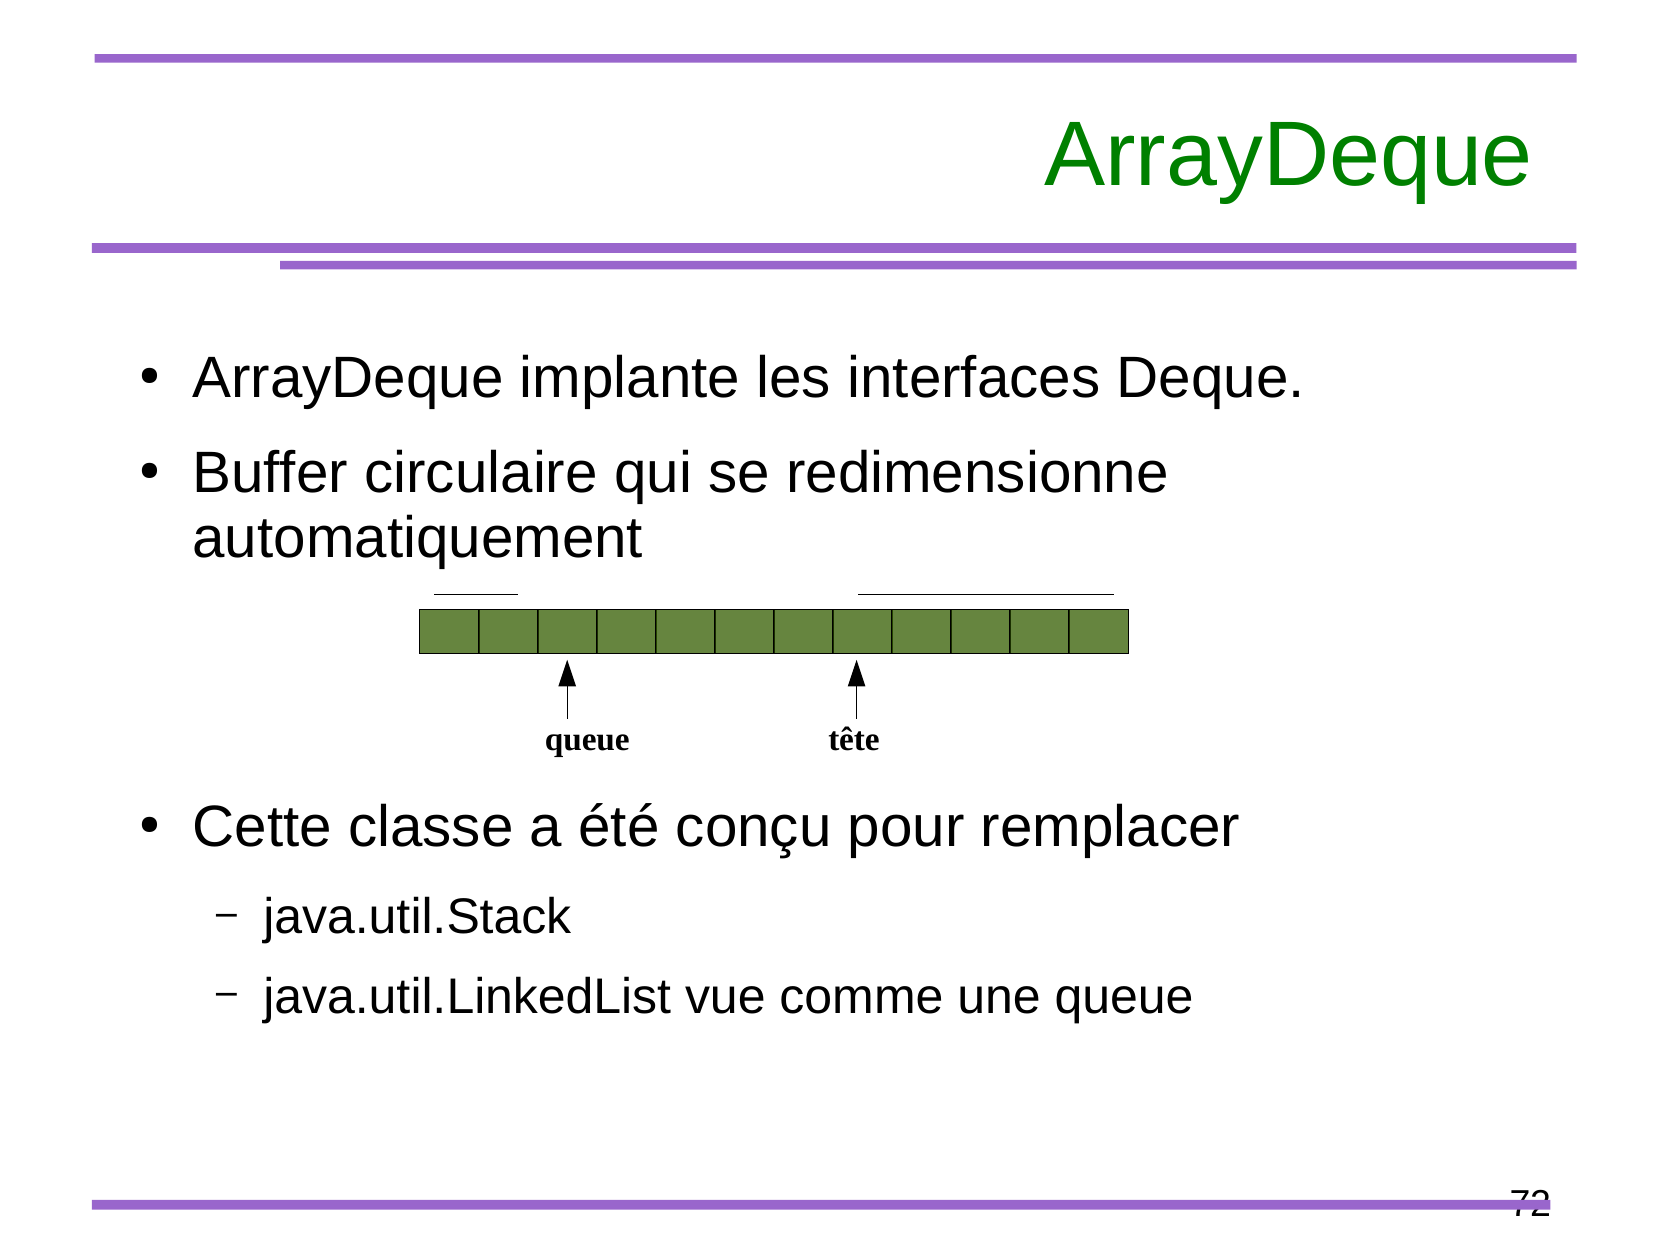

# ArrayDeque
ArrayDeque implante les interfaces Deque.
Buffer circulaire qui se redimensionne automatiquement
Cette classe a été conçu pour remplacer
java.util.Stack
java.util.LinkedList vue comme une queue
queue
tête